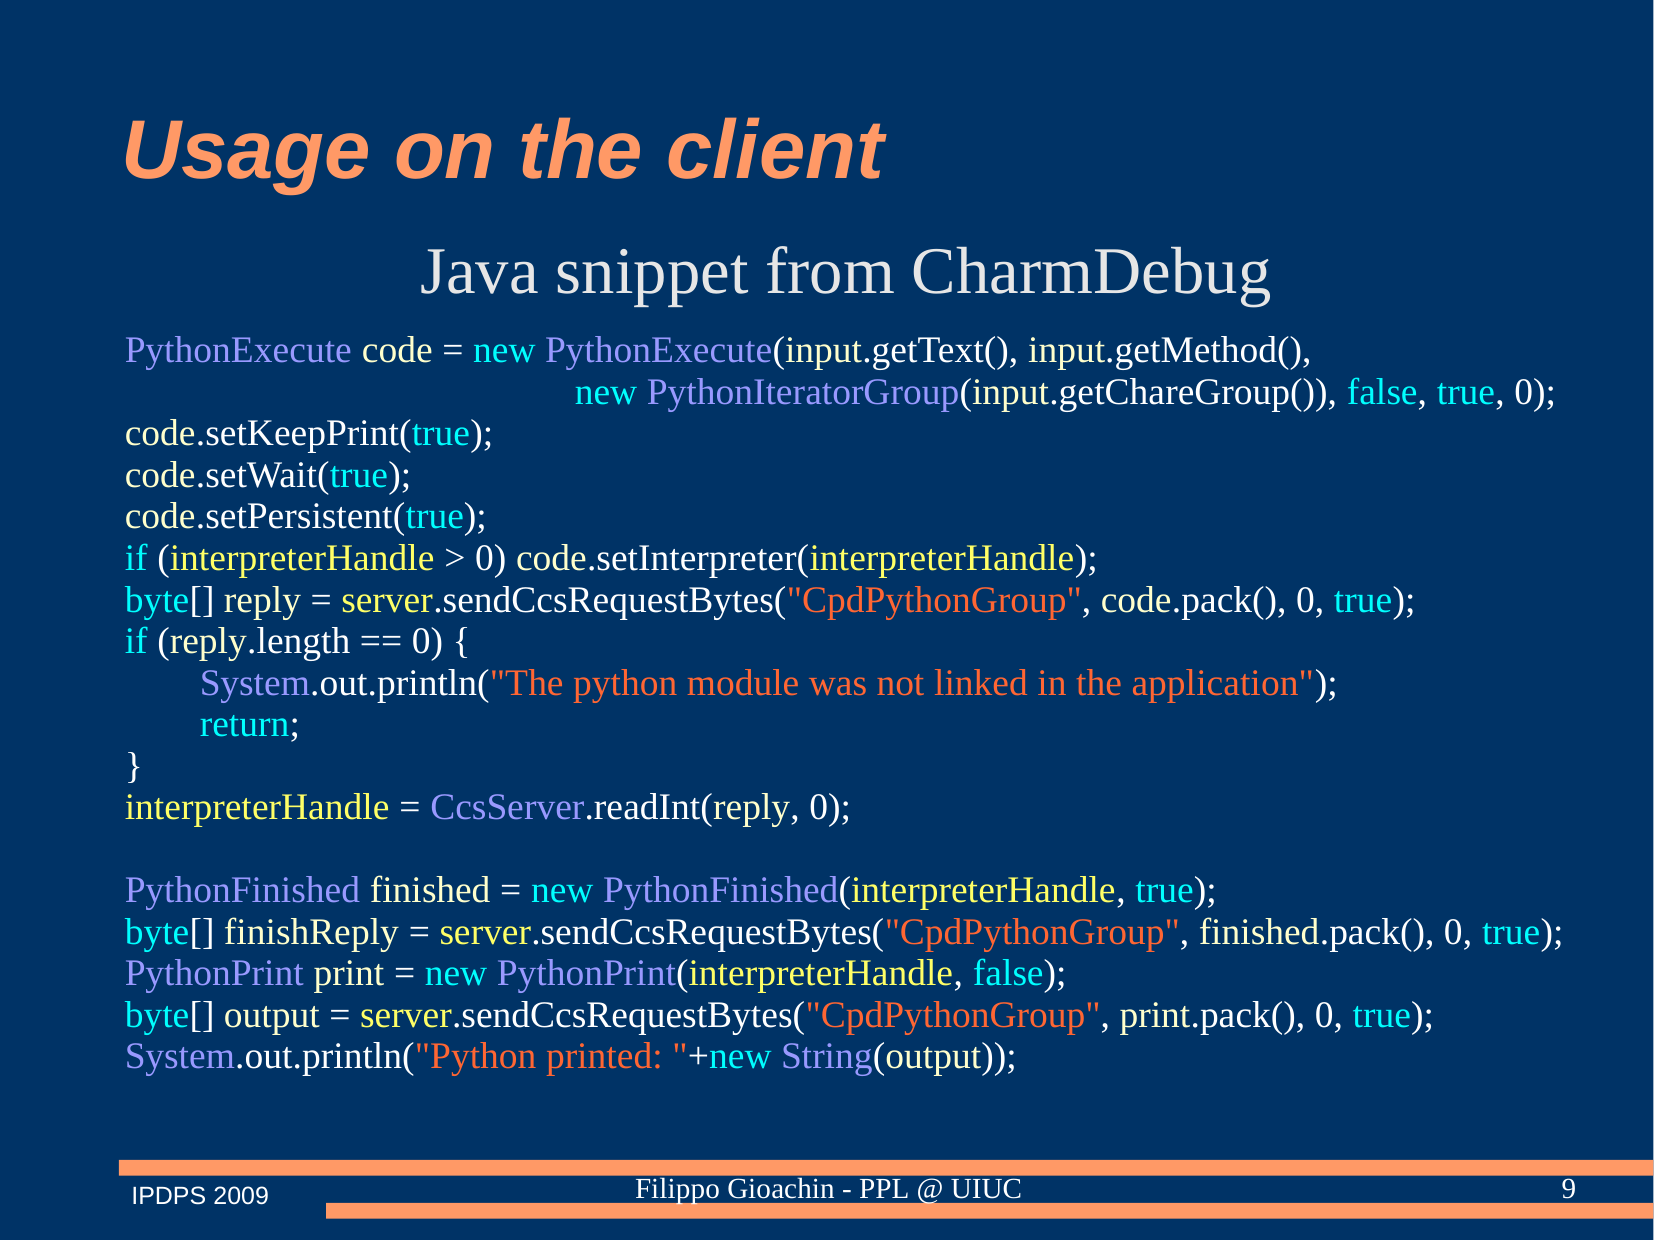

# Usage on the client
Java snippet from CharmDebug
PythonExecute code = new PythonExecute(input.getText(), input.getMethod(),
						new PythonIteratorGroup(input.getChareGroup()), false, true, 0);
code.setKeepPrint(true);
code.setWait(true);
code.setPersistent(true);
if (interpreterHandle > 0) code.setInterpreter(interpreterHandle);
byte[] reply = server.sendCcsRequestBytes("CpdPythonGroup", code.pack(), 0, true);
if (reply.length == 0) {
	System.out.println("The python module was not linked in the application");
	return;
}
interpreterHandle = CcsServer.readInt(reply, 0);
PythonFinished finished = new PythonFinished(interpreterHandle, true);
byte[] finishReply = server.sendCcsRequestBytes("CpdPythonGroup", finished.pack(), 0, true);
PythonPrint print = new PythonPrint(interpreterHandle, false);
byte[] output = server.sendCcsRequestBytes("CpdPythonGroup", print.pack(), 0, true);
System.out.println("Python printed: "+new String(output));
9
Filippo Gioachin - PPL @ UIUC